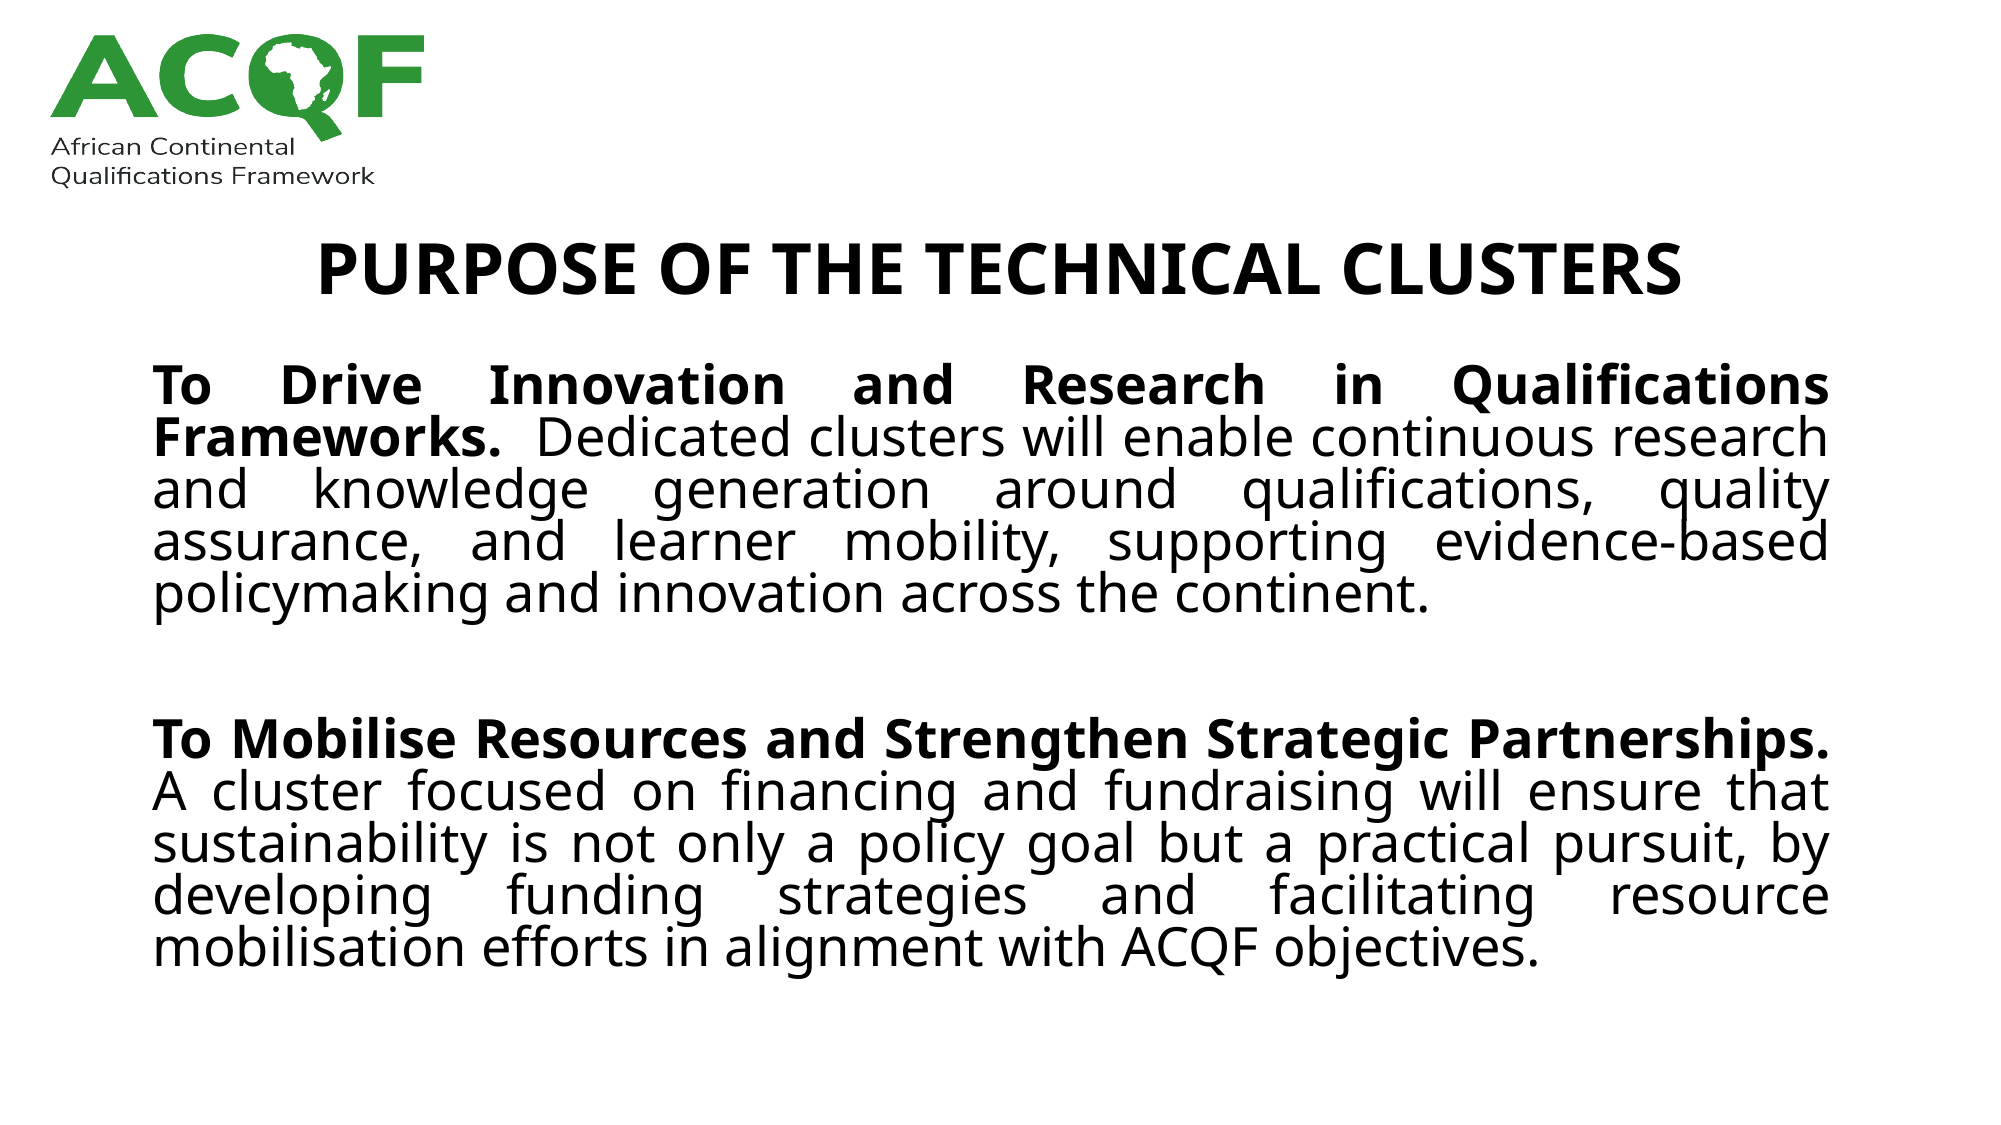

# PURPOSE OF THE TECHNICAL CLUSTERS
To Drive Innovation and Research in Qualifications Frameworks. Dedicated clusters will enable continuous research and knowledge generation around qualifications, quality assurance, and learner mobility, supporting evidence-based policymaking and innovation across the continent.
To Mobilise Resources and Strengthen Strategic Partnerships. A cluster focused on financing and fundraising will ensure that sustainability is not only a policy goal but a practical pursuit, by developing funding strategies and facilitating resource mobilisation efforts in alignment with ACQF objectives.